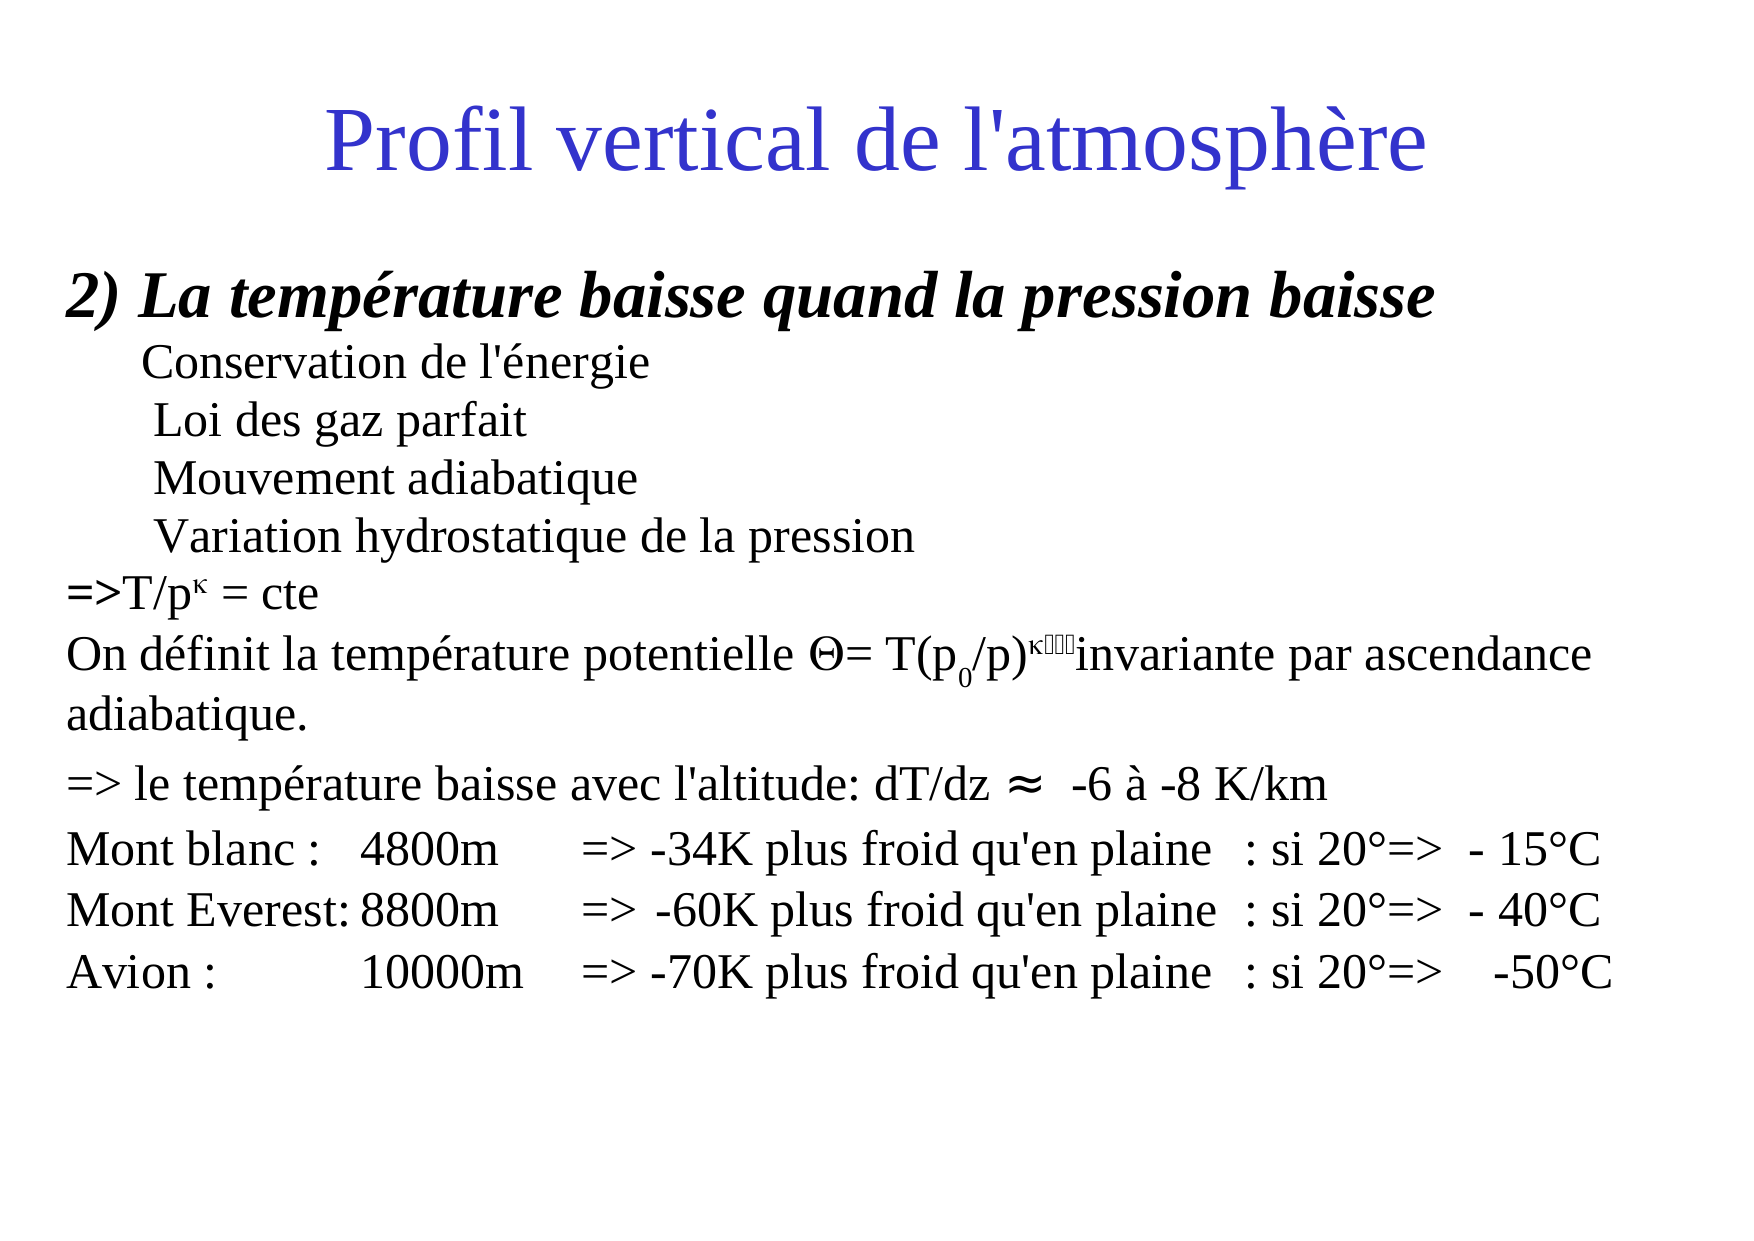

# Profil vertical de l'atmosphère
2) La température baisse quand la pression baisse
Conservation de l'énergie
 Loi des gaz parfait
 Mouvement adiabatique
 Variation hydrostatique de la pression
=>T/p = cte
On définit la température potentielle = T(p0/p)invariante par ascendance adiabatique.
=> le température baisse avec l'altitude: dT/dz ≈-6 à -8 K/km
Mont blanc : 	4800m		=> -34K plus froid qu'en plaine	: si 20°=>- 15°C
Mont Everest:	8800m		=>	-60K plus froid qu'en plaine	: si 20°=>- 40°C
Avion :		10000m	=> -70K plus froid qu'en plaine	: si 20°=>-50°C